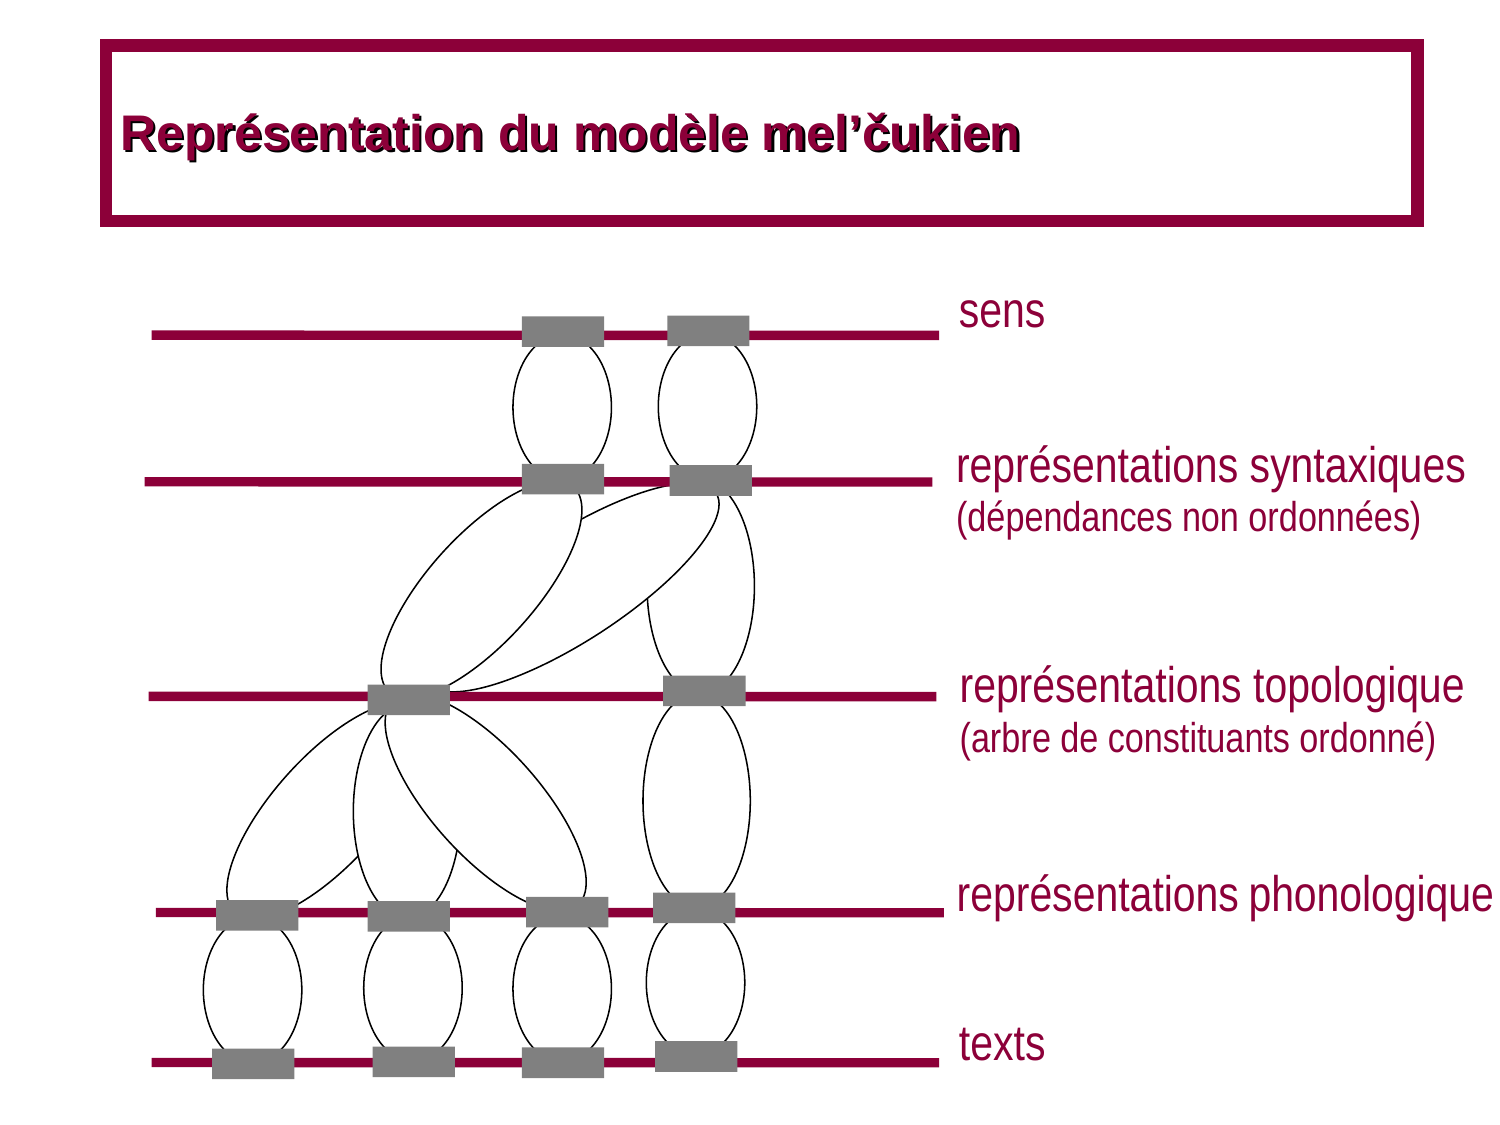

# Représentation du modèle mel’čukien
sens
représentations syntaxiques
(dépendances non ordonnées)
représentations topologique
(arbre de constituants ordonné)
 représentations phonologique
texts